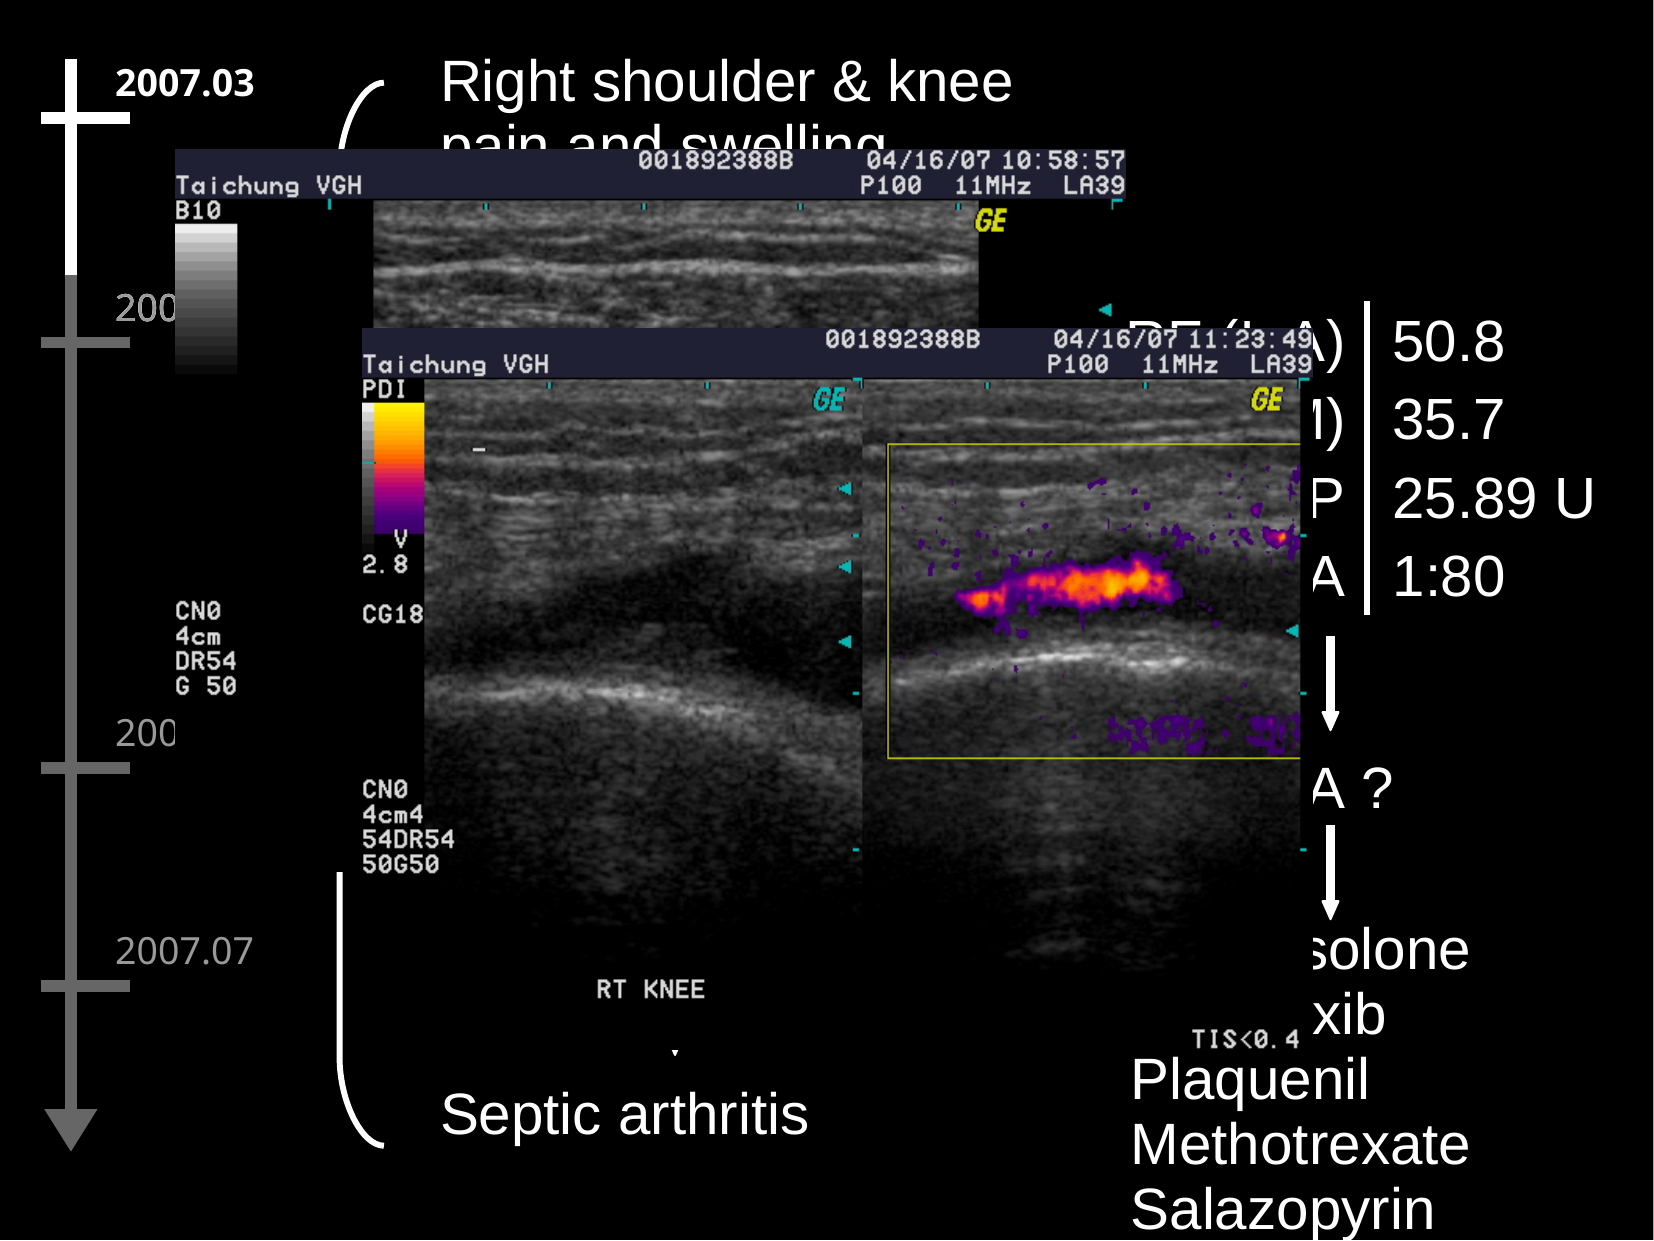

Right shoulder & knee pain and swelling
2007.03
Synovial fluid
2007.04
2007.04
2007.04
RA ?
2007.06
Cold sweating
Weight ↓ 12 kg
Oral ulcer
Prednisolone
Celecoxib
Plaquenil
Methotrexate
Salazopyrin
2007.07
Septic arthritis